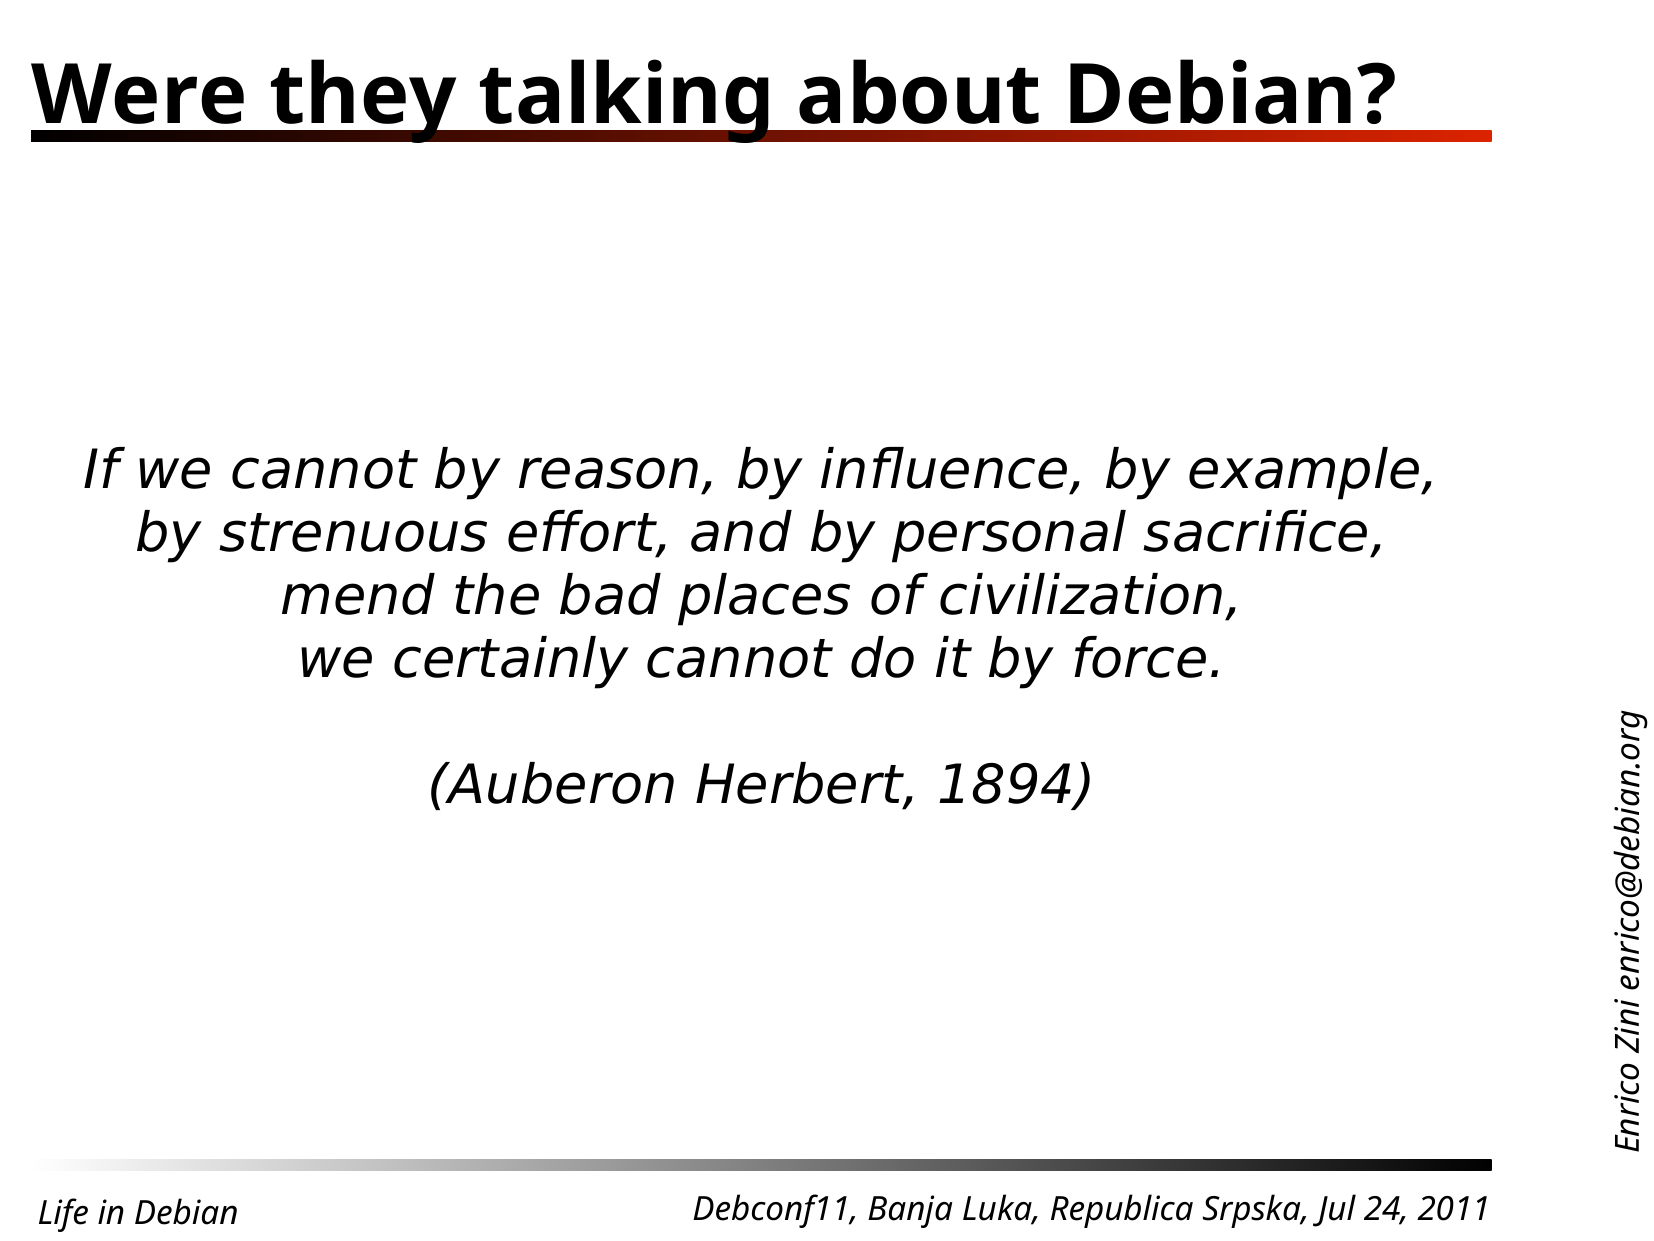

Were they talking about Debian?
If we cannot by reason, by influence, by example,
by strenuous effort, and by personal sacrifice,
mend the bad places of civilization,
we certainly cannot do it by force.
(Auberon Herbert, 1894)